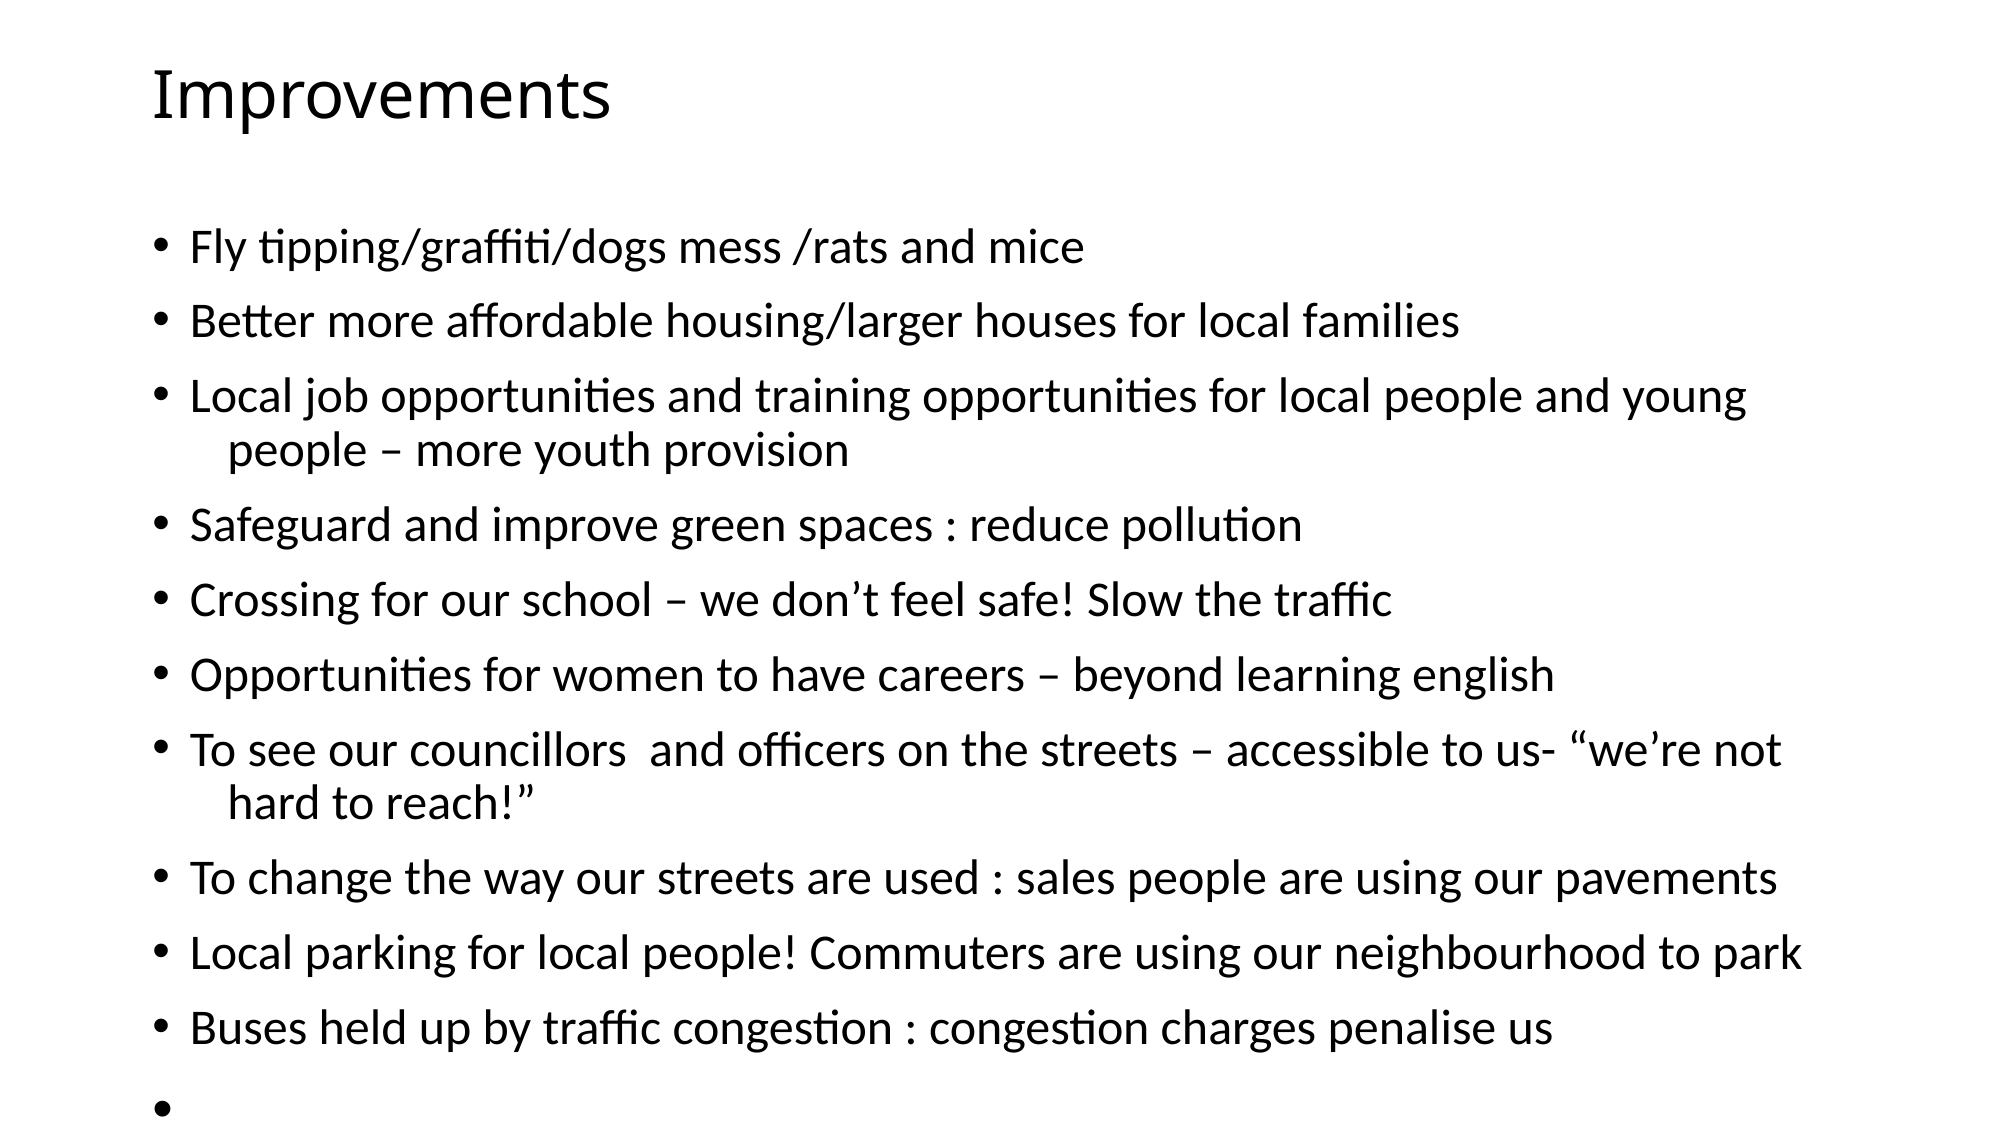

Improvements
# Fly tipping/graffiti/dogs mess /rats and mice
Better more affordable housing/larger houses for local families
Local job opportunities and training opportunities for local people and young people – more youth provision
Safeguard and improve green spaces : reduce pollution
Crossing for our school – we don’t feel safe! Slow the traffic
Opportunities for women to have careers – beyond learning english
To see our councillors and officers on the streets – accessible to us- “we’re not hard to reach!”
To change the way our streets are used : sales people are using our pavements
Local parking for local people! Commuters are using our neighbourhood to park
Buses held up by traffic congestion : congestion charges penalise us